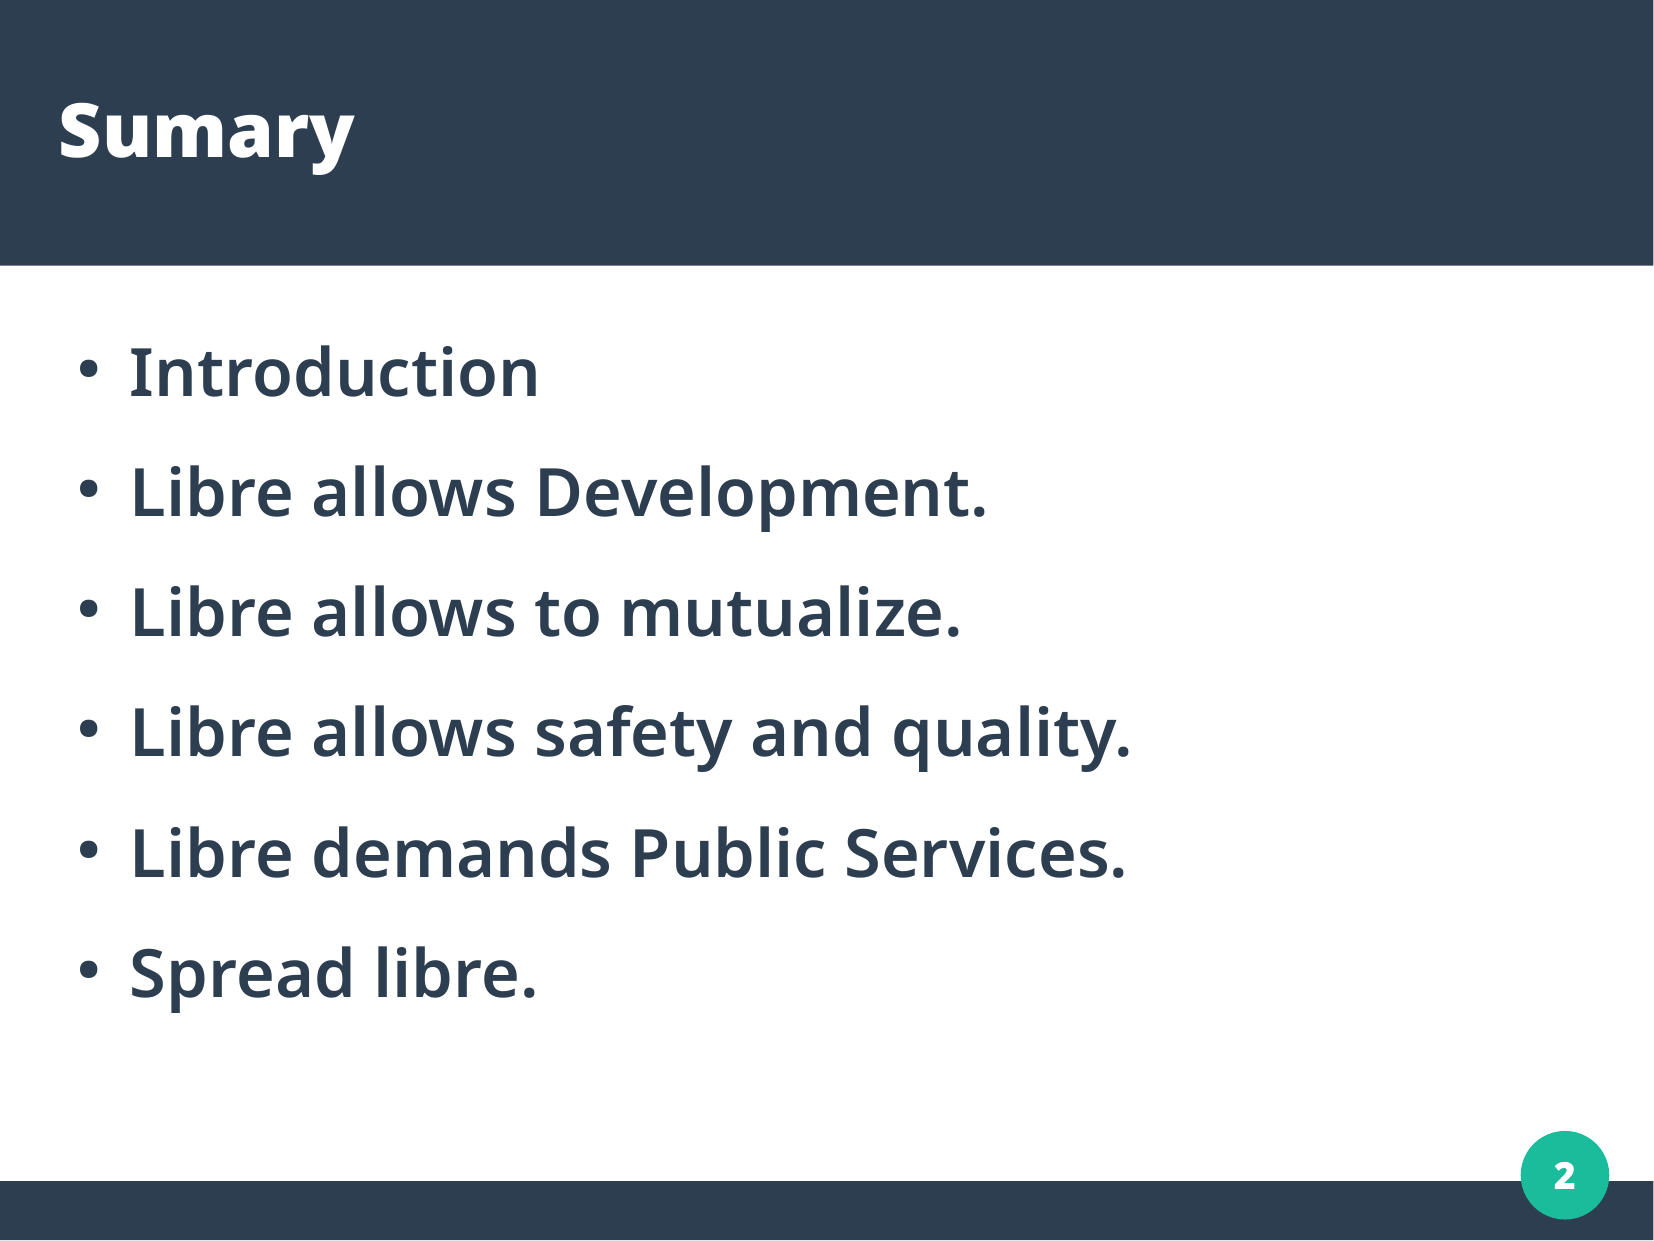

# Sumary
Introduction
Libre allows Development.
Libre allows to mutualize.
Libre allows safety and quality.
Libre demands Public Services.
Spread libre.
2